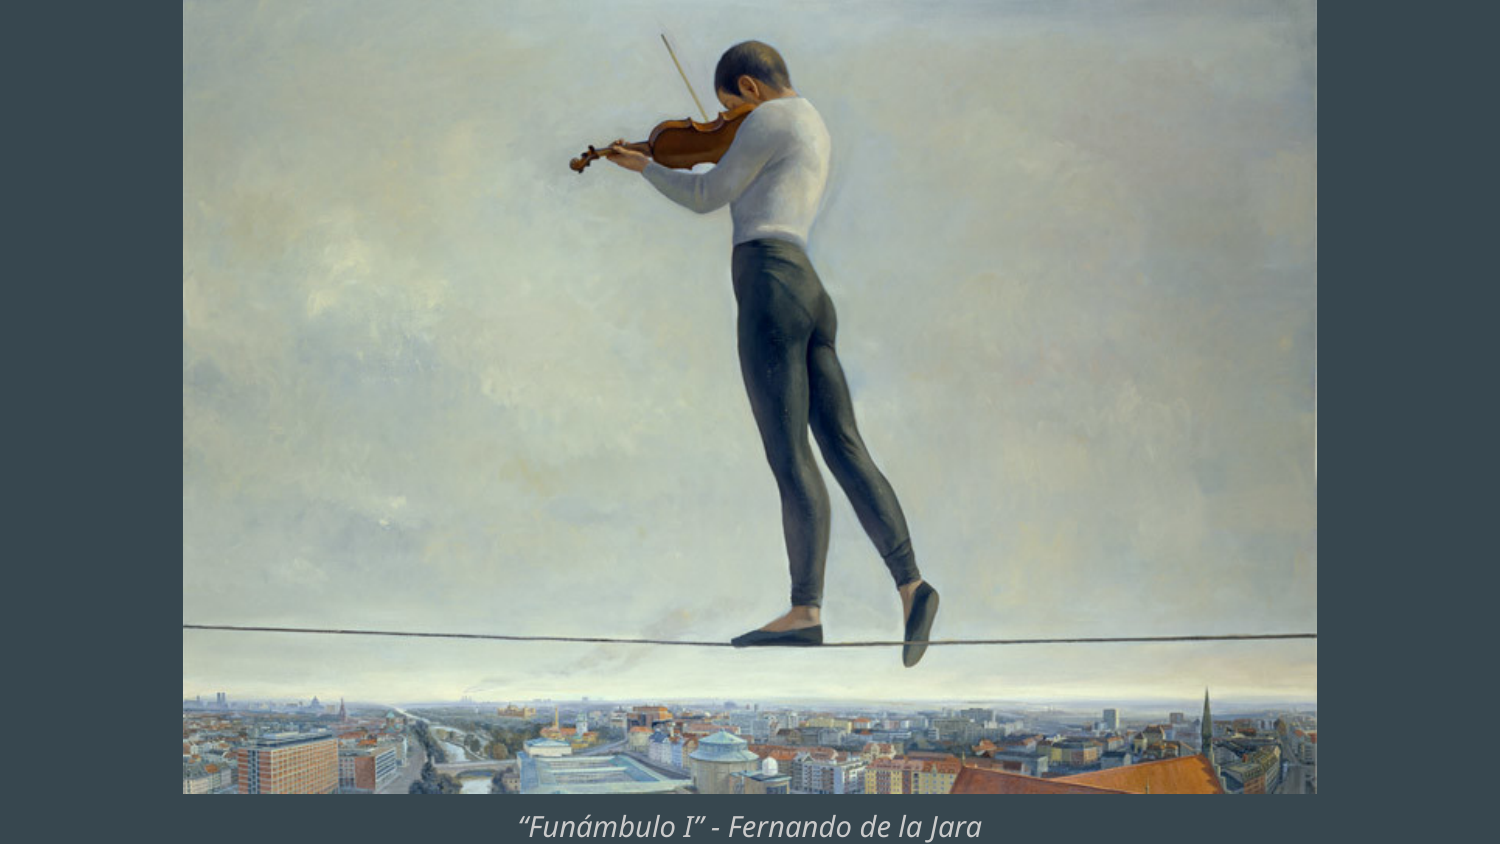

“Funámbulo I” - Fernando de la Jara